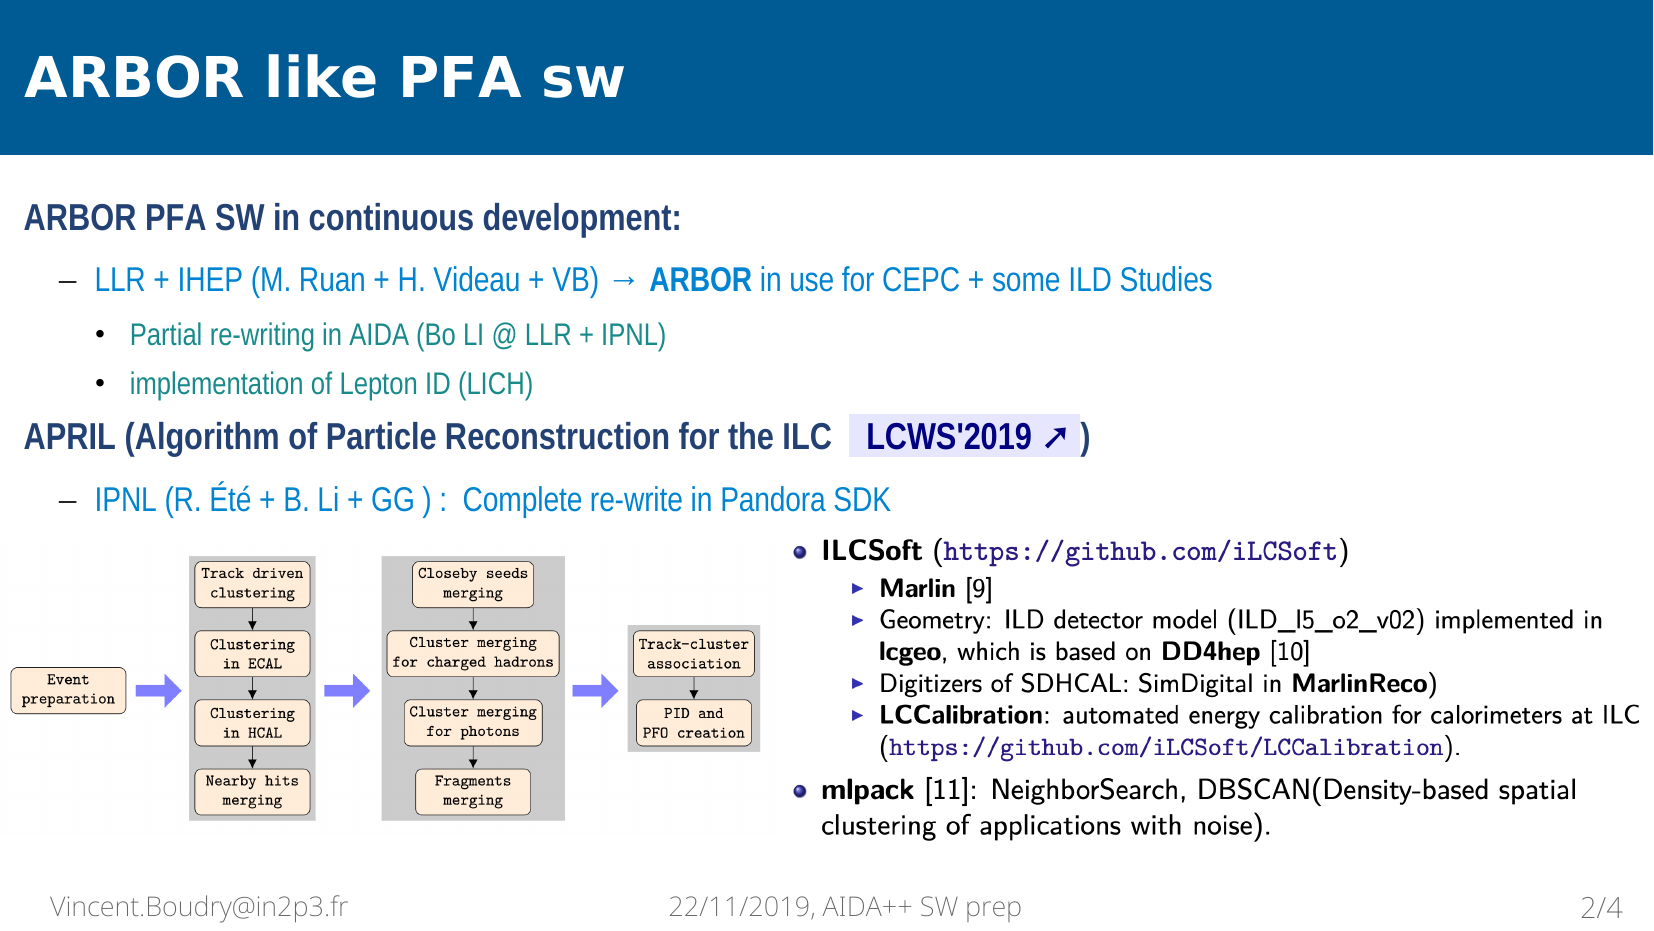

# ARBOR like PFA sw
ARBOR PFA SW in continuous development:
LLR + IHEP (M. Ruan + H. Videau + VB) → ARBOR in use for CEPC + some ILD Studies
Partial re-writing in AIDA (Bo LI @ LLR + IPNL)
implementation of Lepton ID (LICH)
APRIL (Algorithm of Particle Reconstruction for the ILC LCWS'2019 ➚ )
IPNL (R. Été + B. Li + GG ) : Complete re-write in Pandora SDK
Vincent.Boudry@in2p3.fr
22/11/2019, AIDA++ SW prep
2